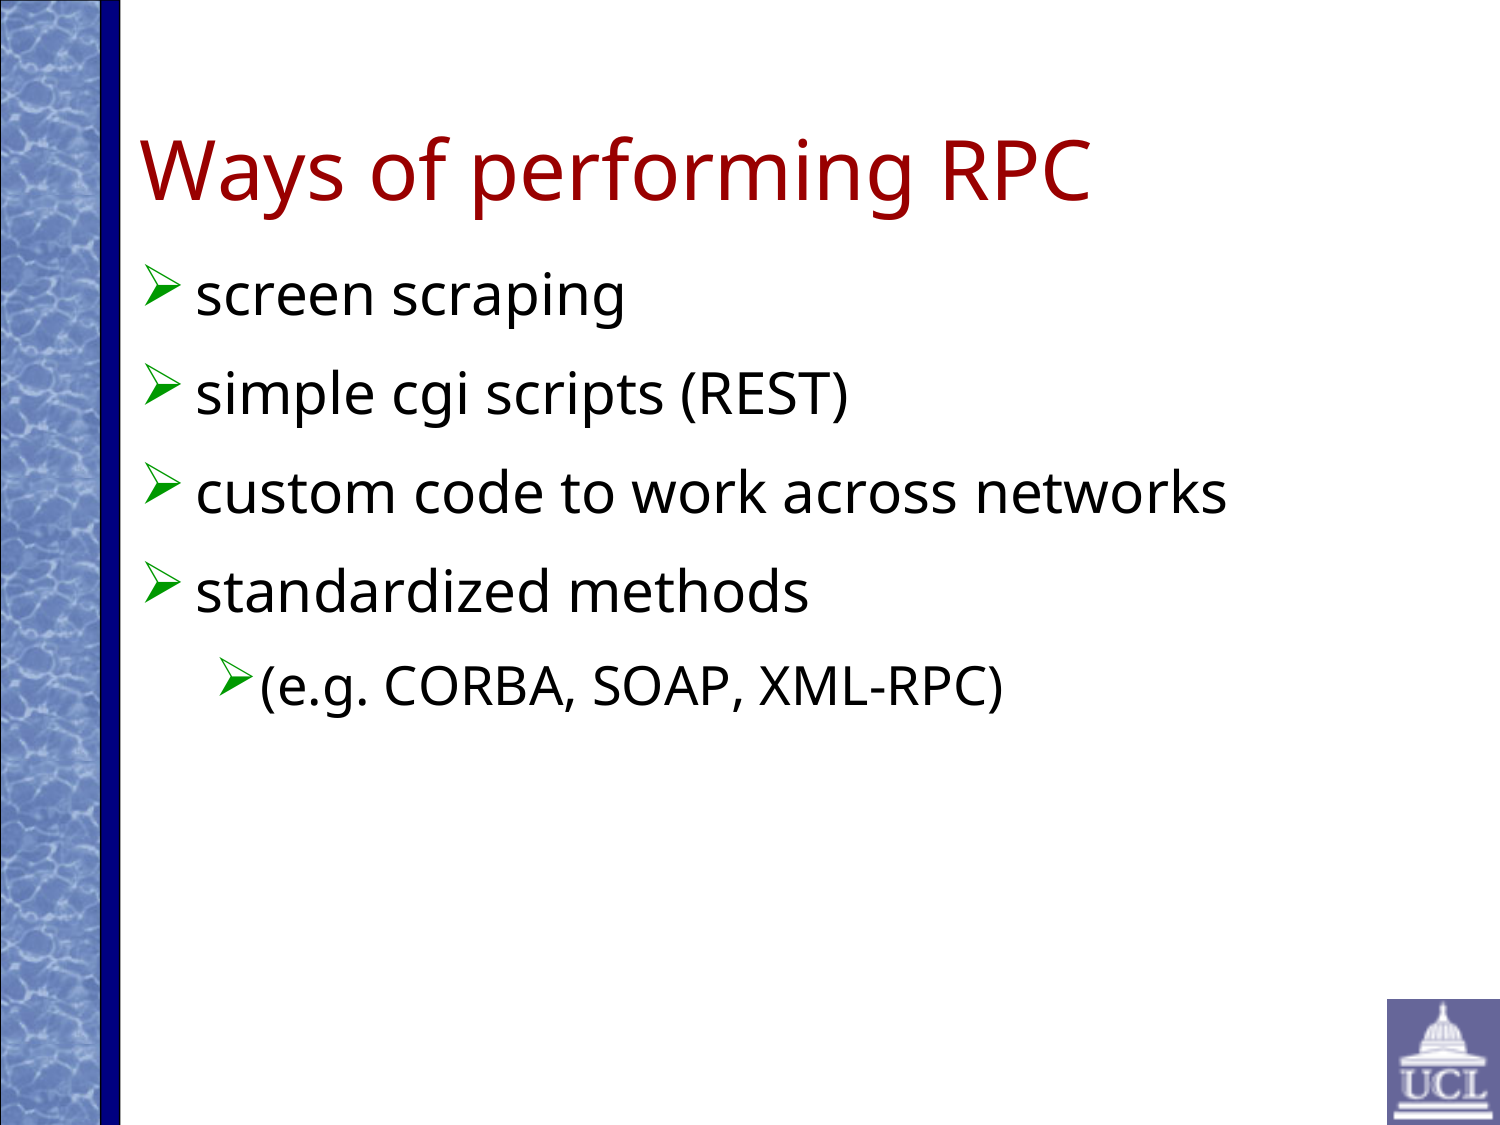

# Ways of performing RPC
screen scraping
simple cgi scripts (REST)
custom code to work across networks
standardized methods
(e.g. CORBA, SOAP, XML-RPC)